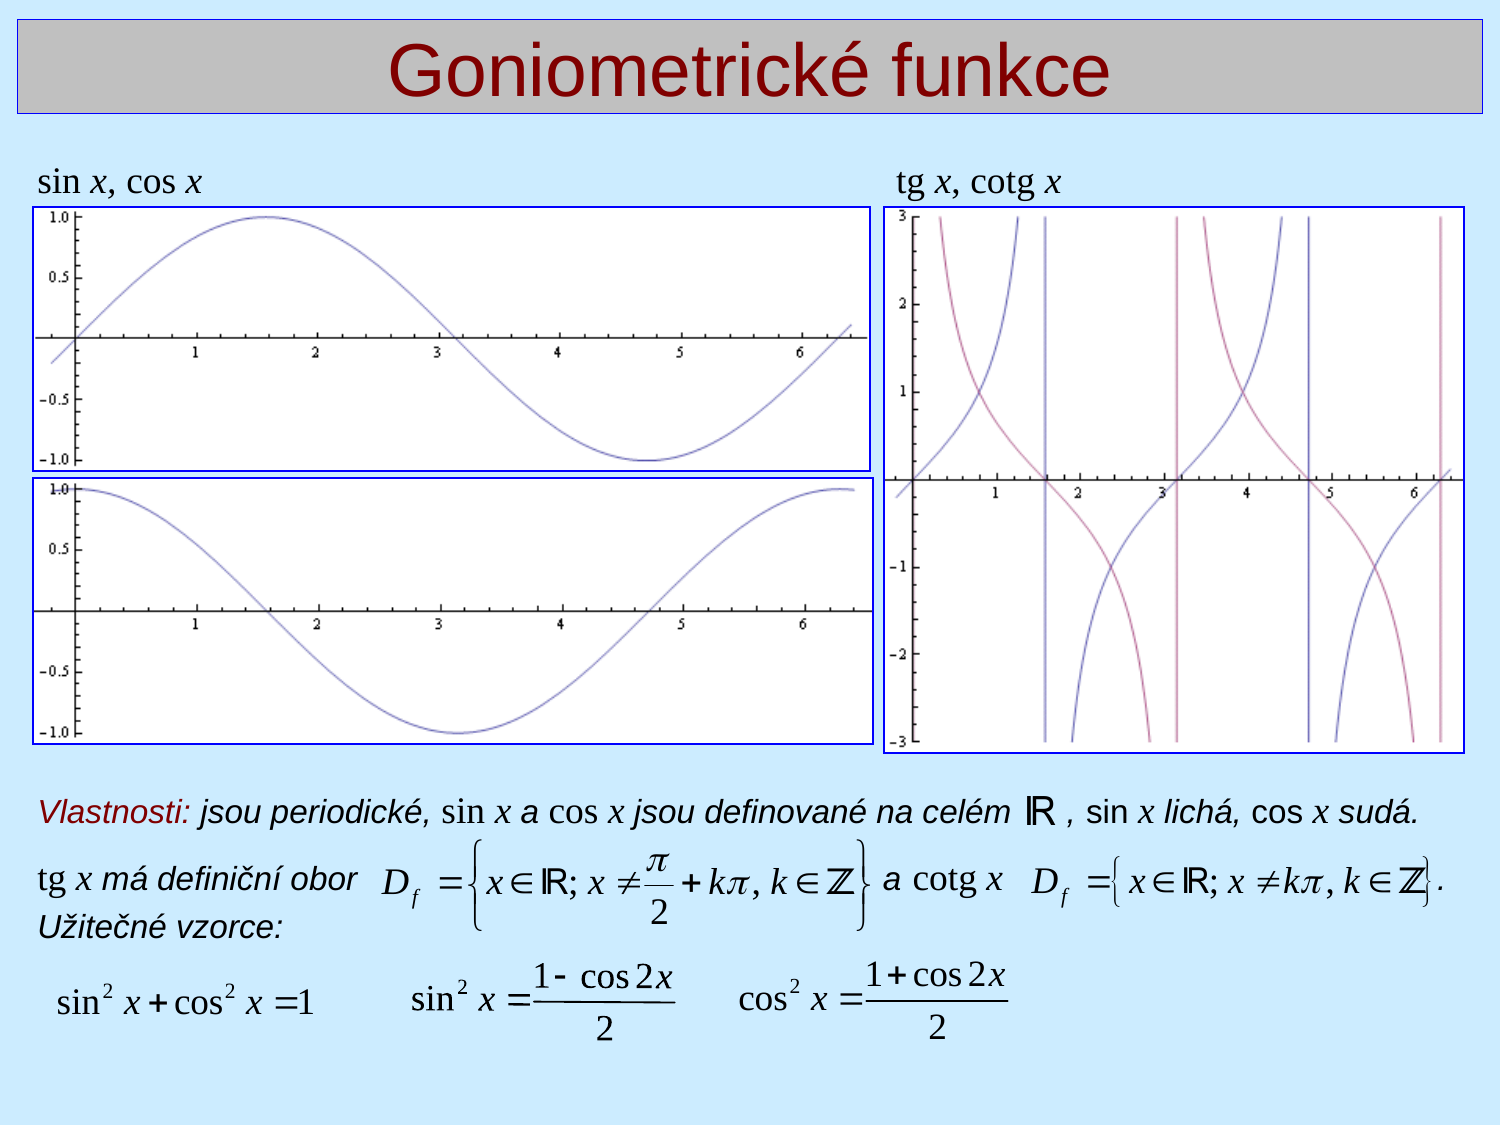

# Goniometrické funkce
sin x, cos x tg x, cotg x
Vlastnosti: jsou periodické, sin x a cos x jsou definované na celém , sin x lichá, cos x sudá.
tg x má definiční obor a cotg x .
Užitečné vzorce: